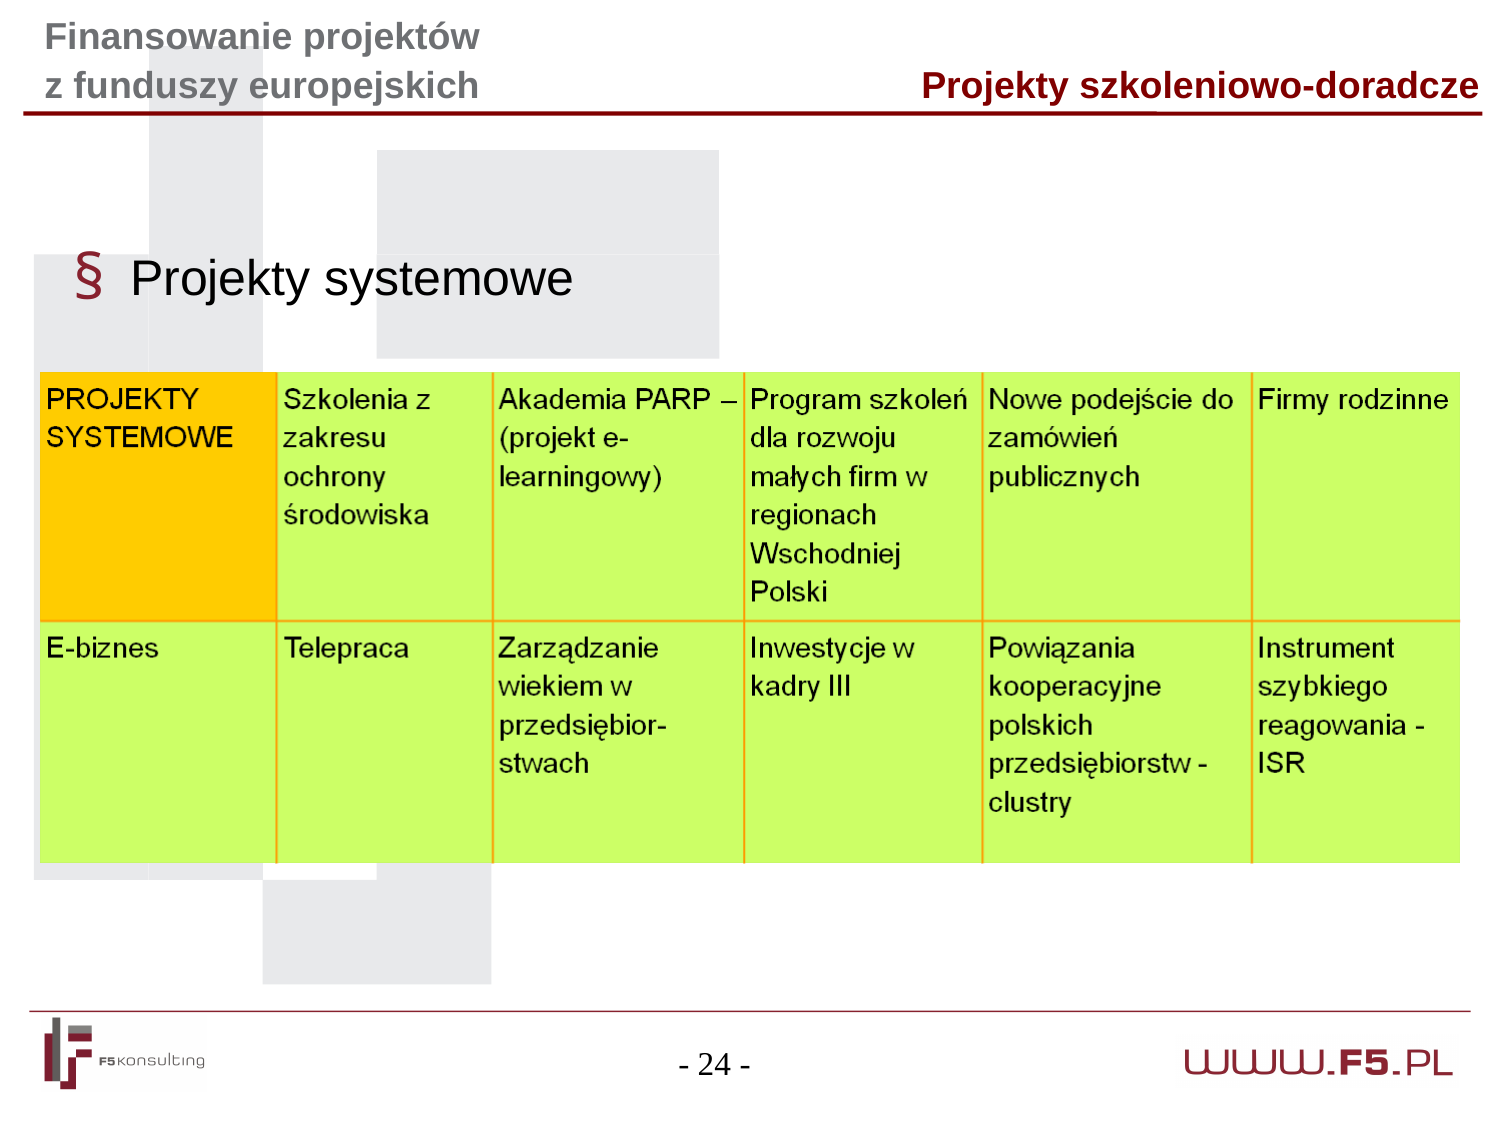

Finansowanie projektów
z funduszy europejskich Projekty szkoleniowo-doradcze
Projekty systemowe